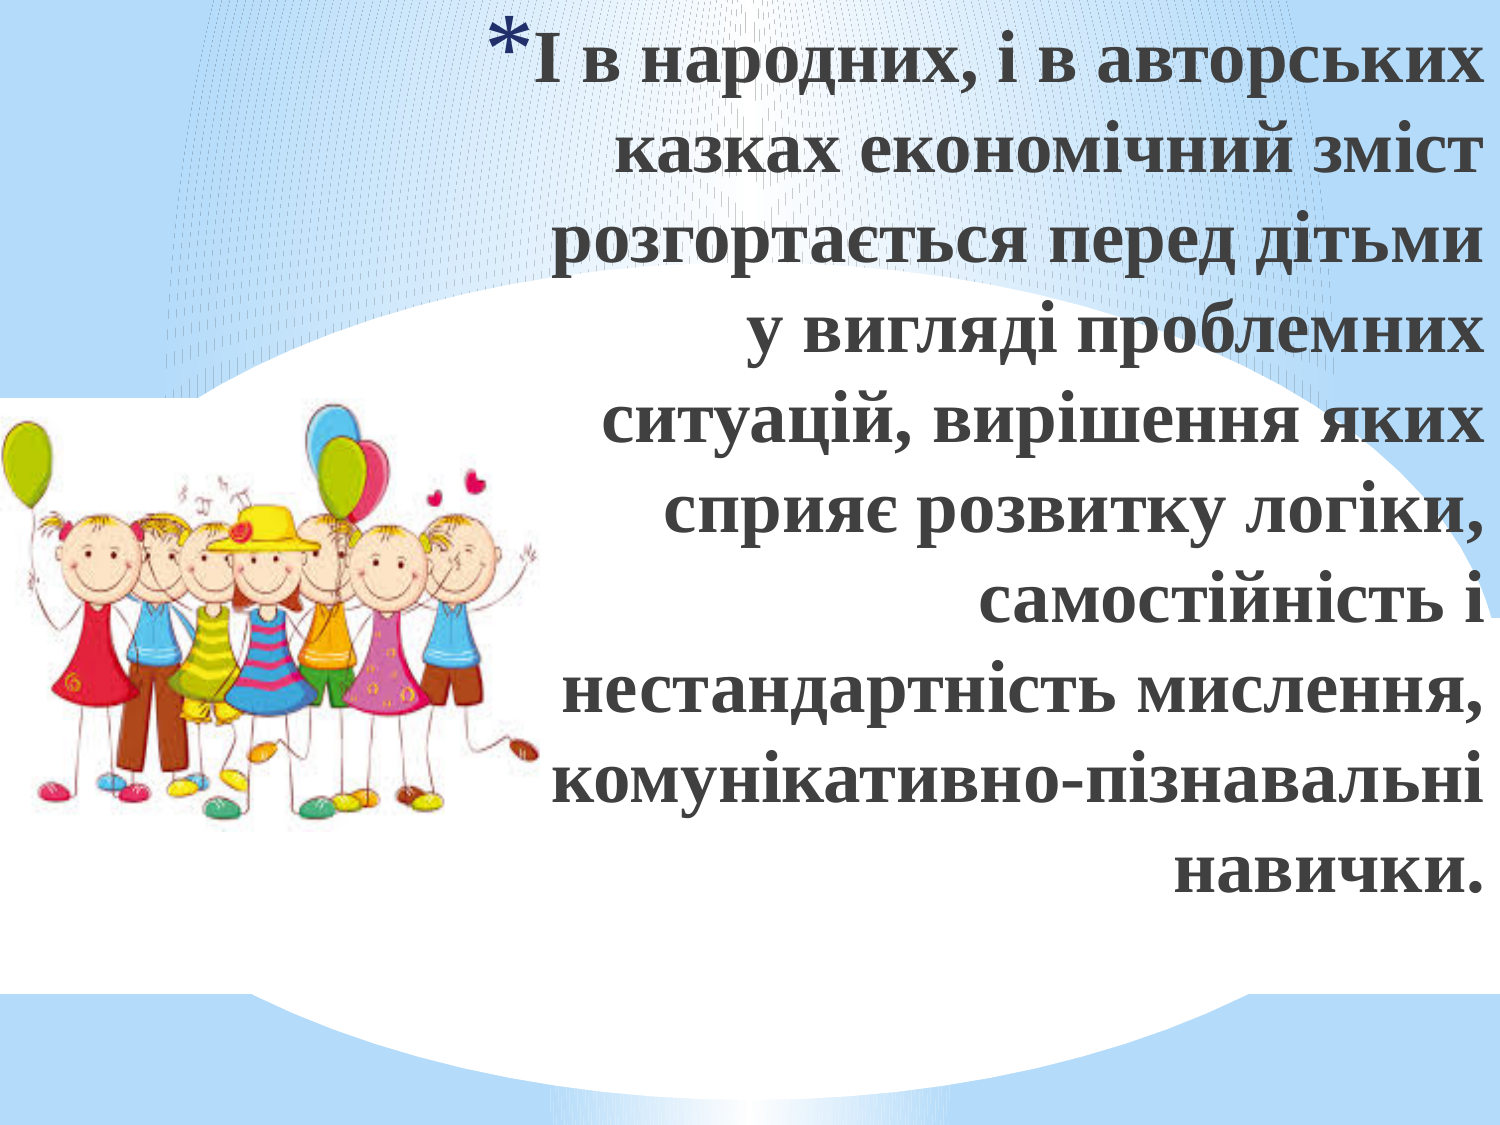

# І в народних, і в авторських казках економічний зміст розгортається перед дітьми у вигляді проблемних ситуацій, вирішення яких сприяє розвитку логіки, самостійність і нестандартність мислення, комунікативно-пізнавальні навички.